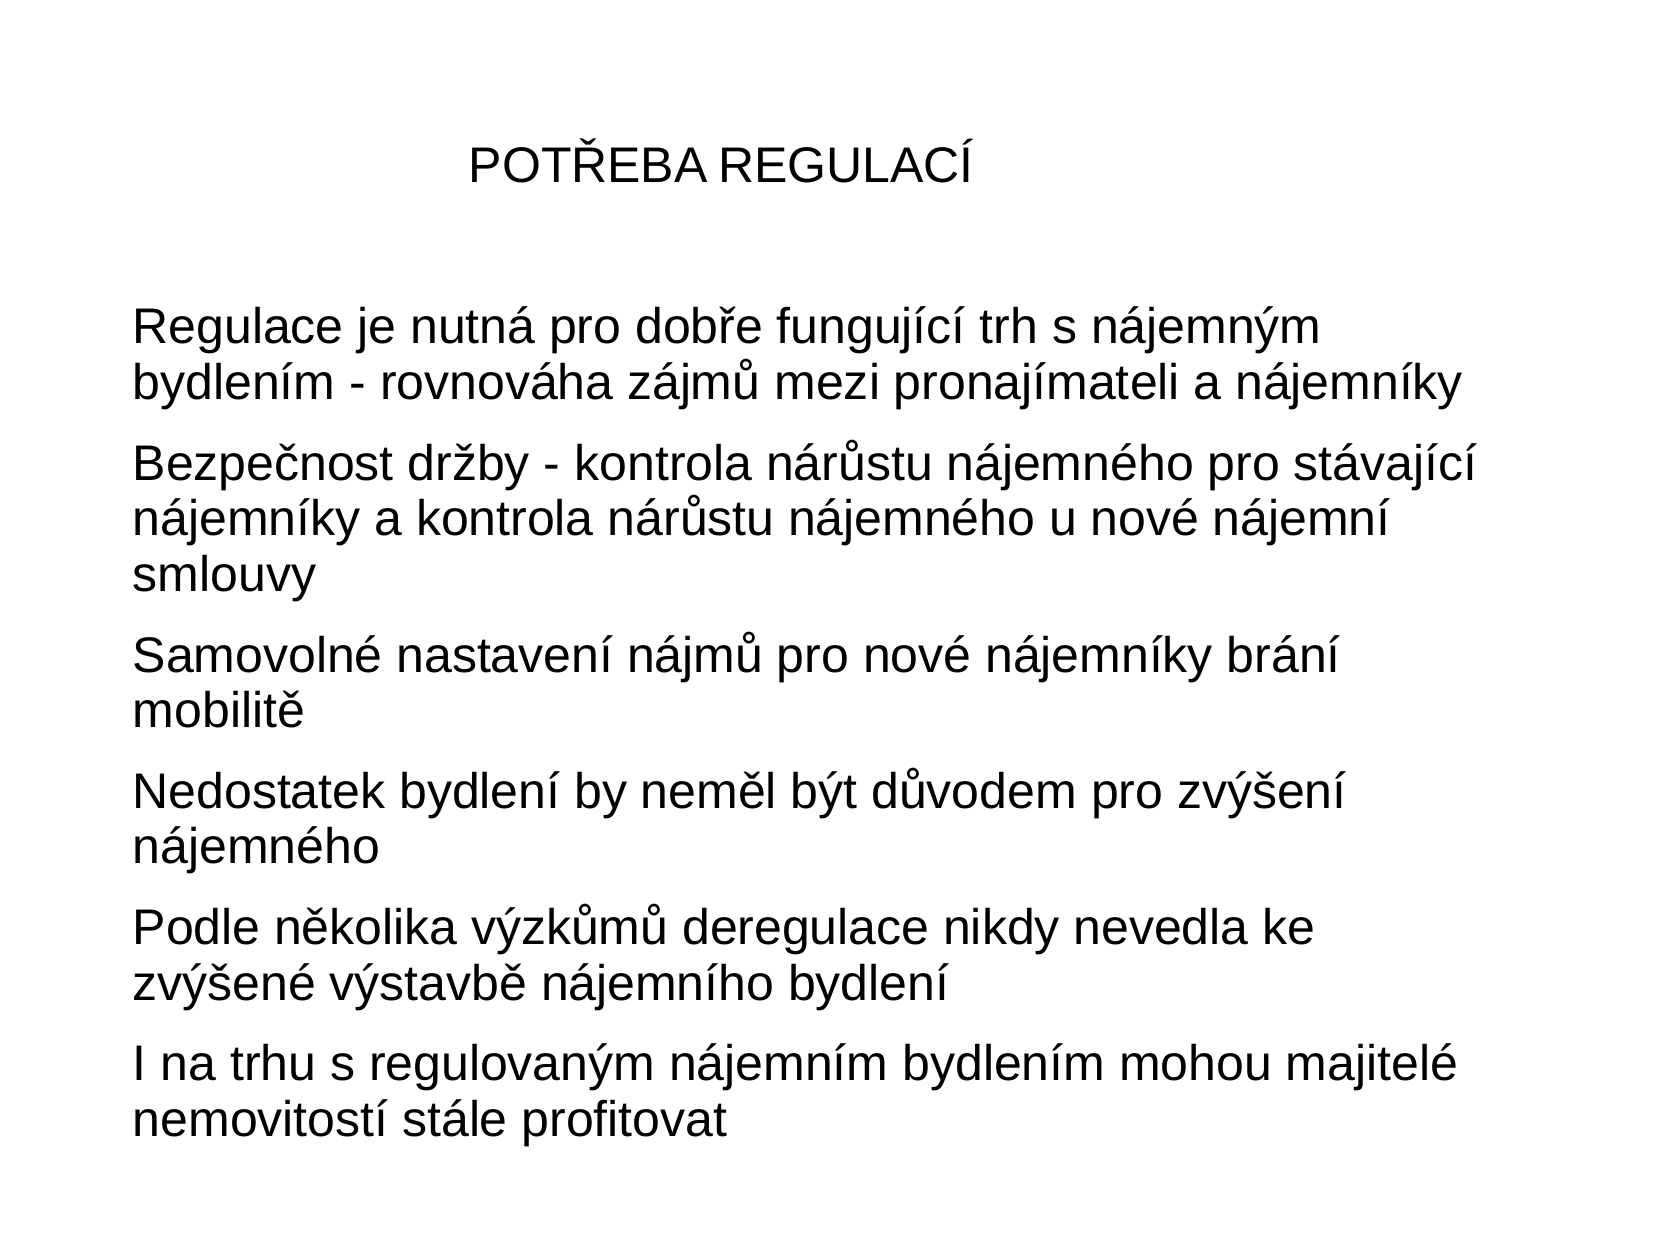

POTŘEBA REGULACÍ
Regulace je nutná pro dobře fungující trh s nájemným bydlením - rovnováha zájmů mezi pronajímateli a nájemníky
Bezpečnost držby - kontrola nárůstu nájemného pro stávající nájemníky a kontrola nárůstu nájemného u nové nájemní smlouvy
Samovolné nastavení nájmů pro nové nájemníky brání mobilitě
Nedostatek bydlení by neměl být důvodem pro zvýšení nájemného
Podle několika výzkůmů deregulace nikdy nevedla ke zvýšené výstavbě nájemního bydlení
I na trhu s regulovaným nájemním bydlením mohou majitelé nemovitostí stále profitovat